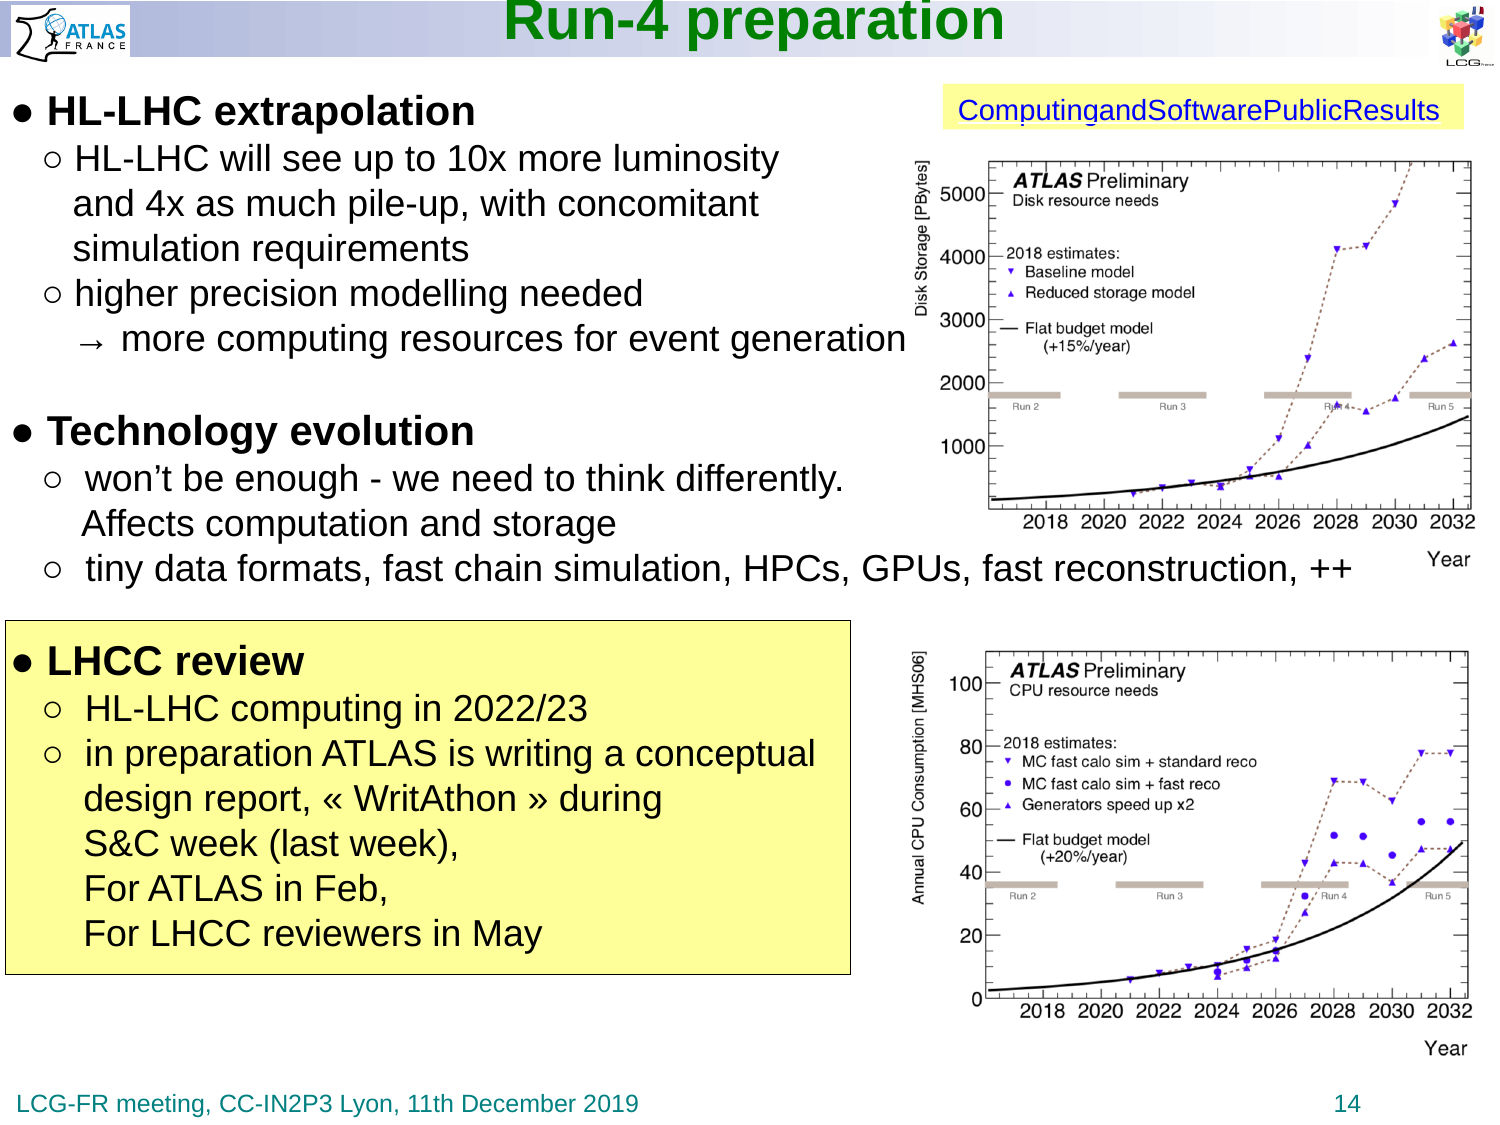

Run-4 preparation
● HL-LHC extrapolation
 ○ HL-LHC will see up to 10x more luminosity
 and 4x as much pile-up, with concomitant
 simulation requirements
 ○ higher precision modelling needed
 → more computing resources for event generation
● Technology evolution
 ○ won’t be enough - we need to think differently.
 Affects computation and storage
 ○ tiny data formats, fast chain simulation, HPCs, GPUs, fast reconstruction, ++
● LHCC review
 ○ HL-LHC computing in 2022/23
 ○ in preparation ATLAS is writing a conceptual
 design report, « WritAthon » during
 S&C week (last week),
 For ATLAS in Feb,
 For LHCC reviewers in May
ComputingandSoftwarePublicResults